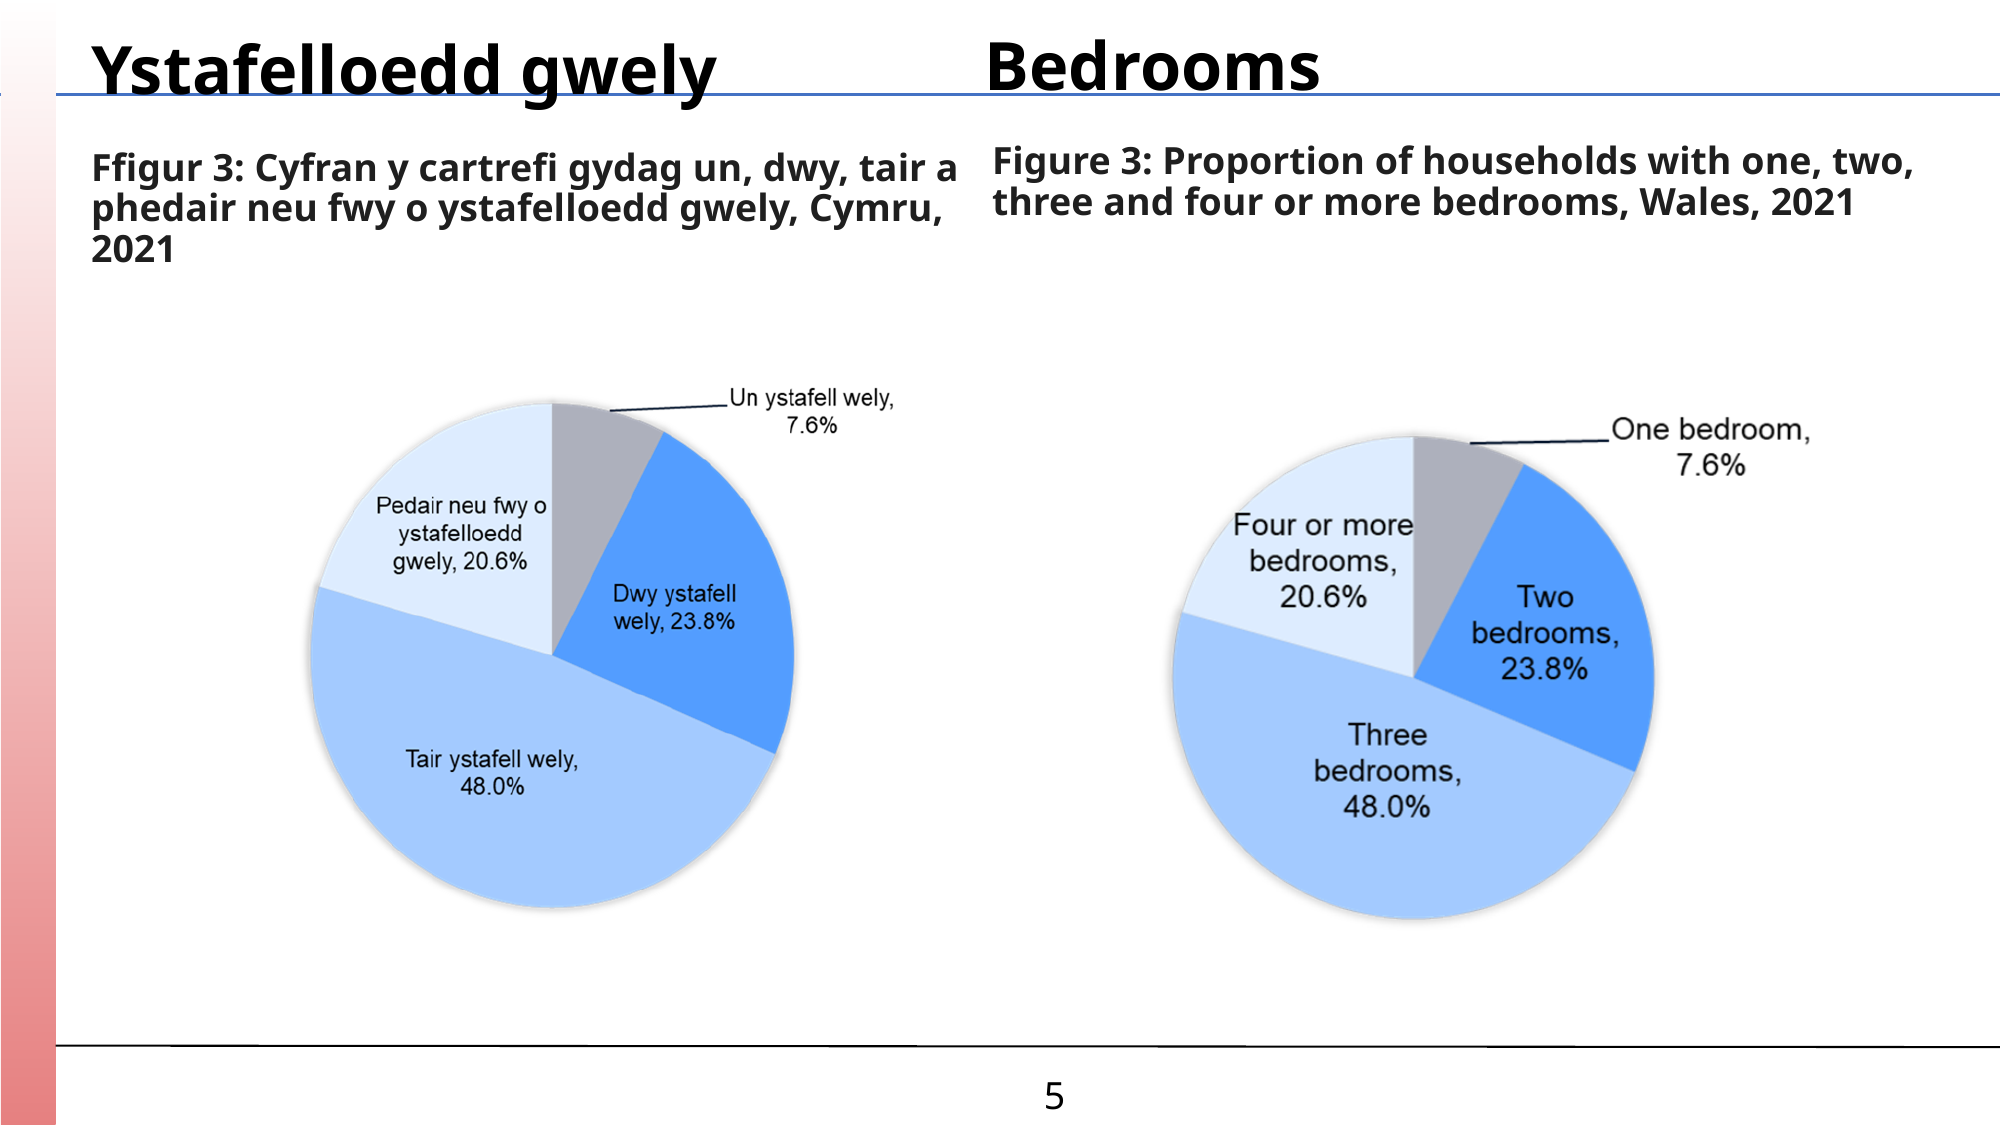

Bedrooms
Ystafelloedd gwely
Figure 3: Proportion of households with one, two, three and four or more bedrooms, Wales, 2021
Ffigur 3: Cyfran y cartrefi gydag un, dwy, tair a phedair neu fwy o ystafelloedd gwely, Cymru, 2021